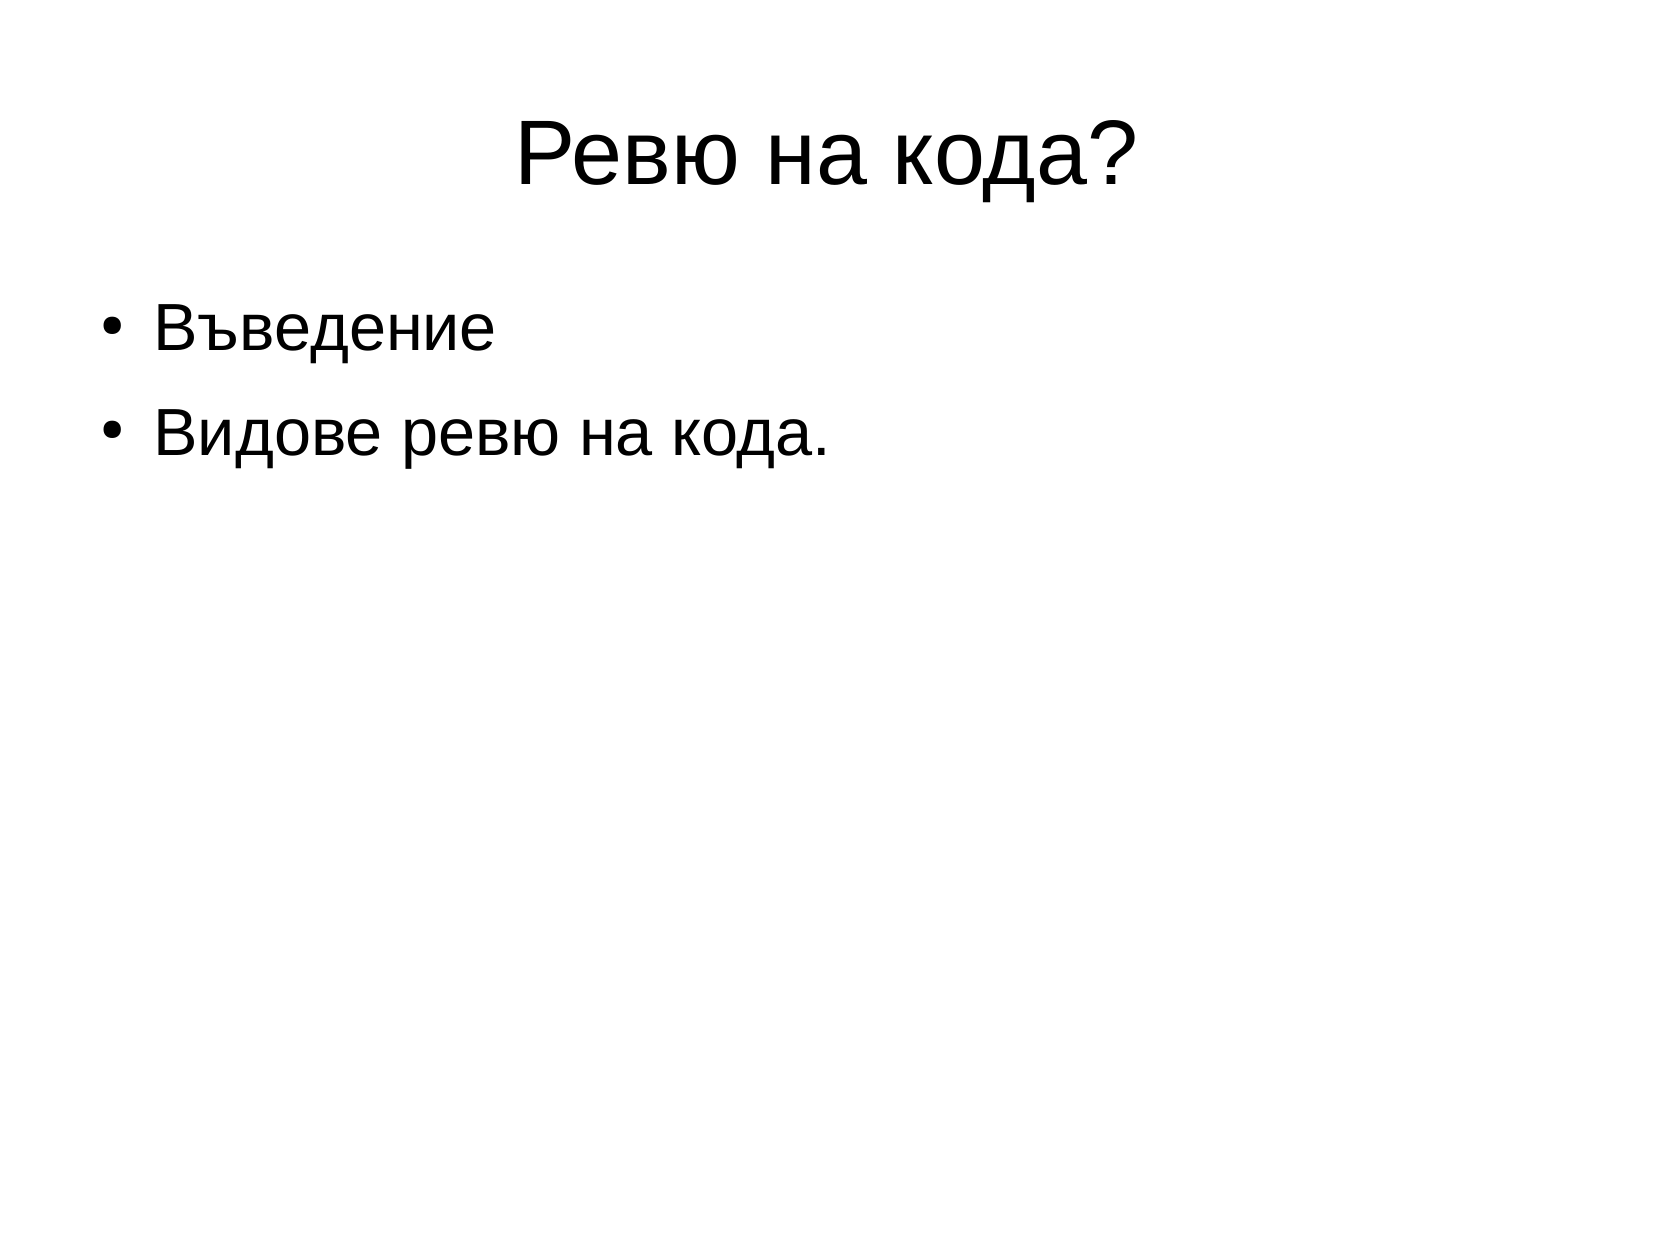

# Ревю на кода?
Въведение
Видове ревю на кода.